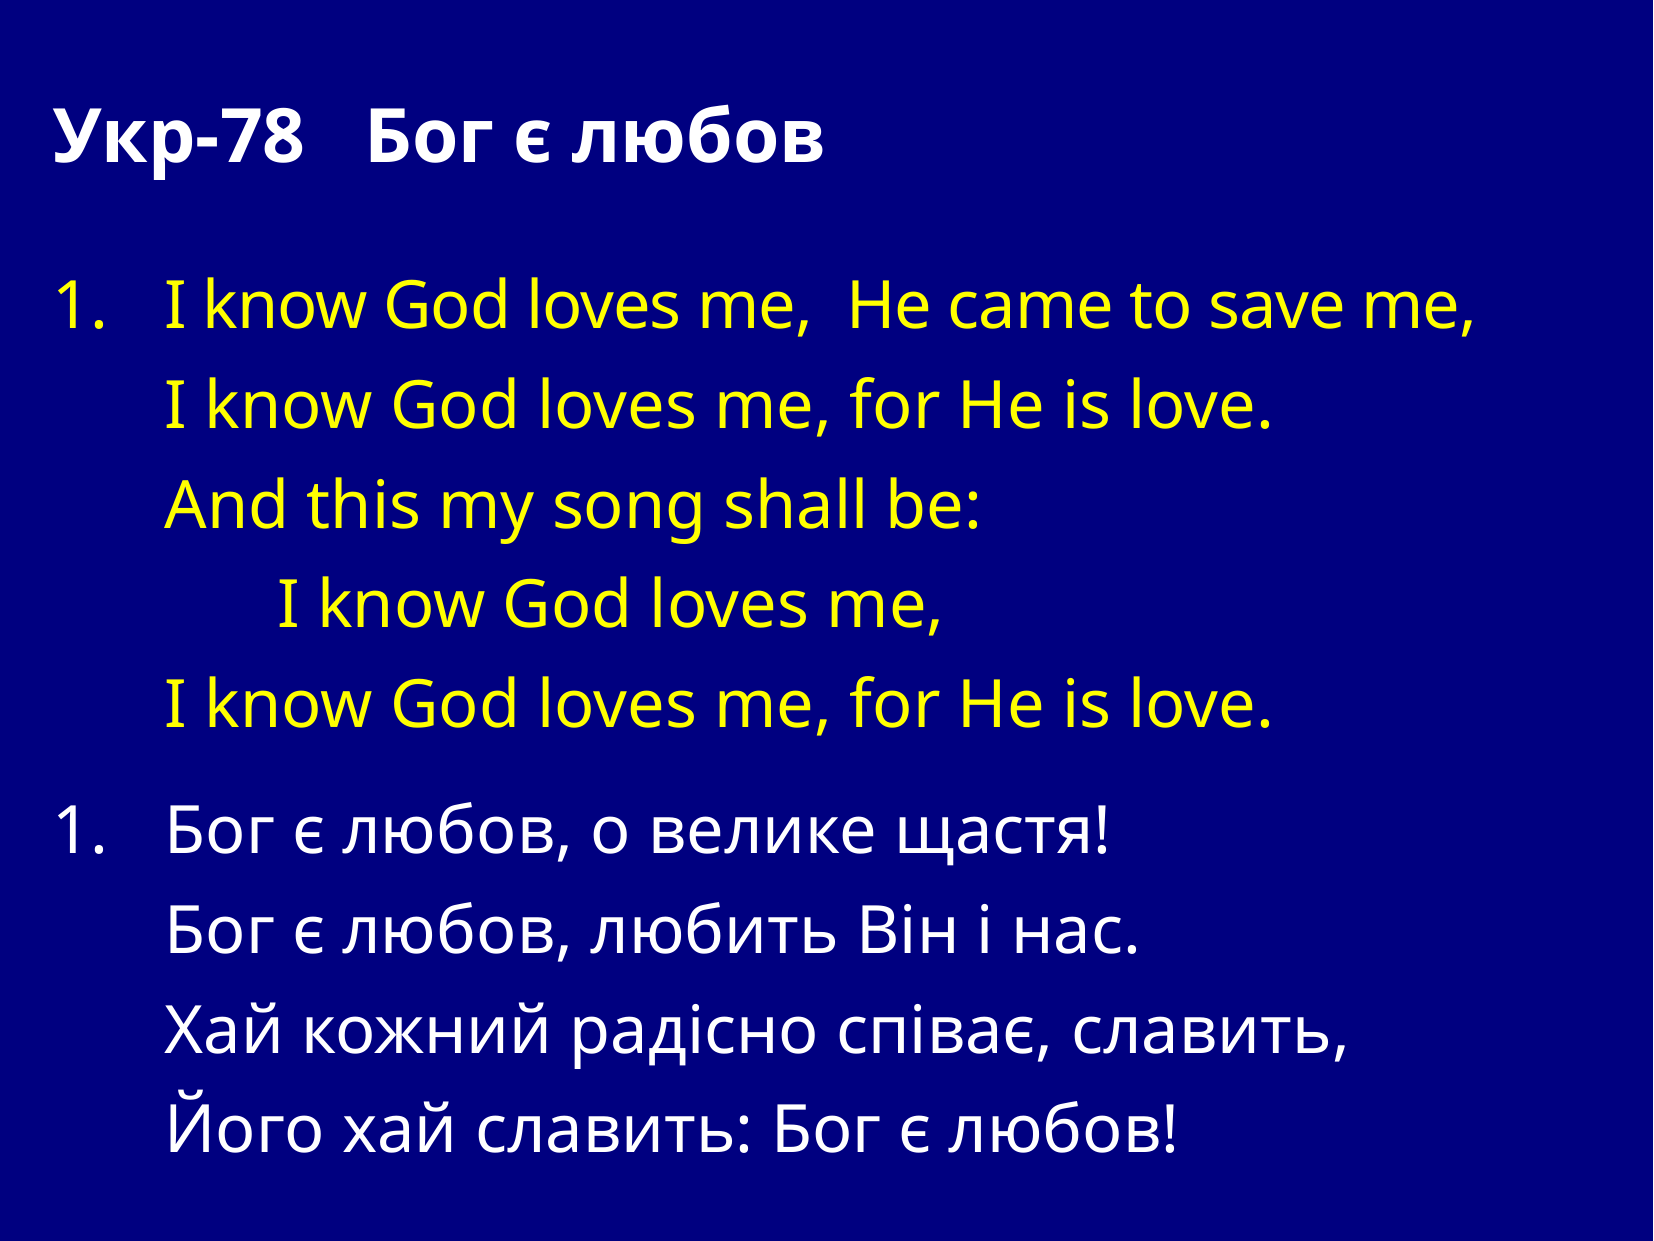

Укр-78 Бог є любов
1.	I know God loves me, 	He came to save me,
	I know God loves me, for He is love.
	And this my song shall be:
		I know God loves me,
	I know God loves me, for He is love.
1.	Бог є любов, о велике щастя!
	Бог є любов, любить Він і нас.
	Хай кожний радісно співає, славить,
	Його хай славить: Бог є любов!